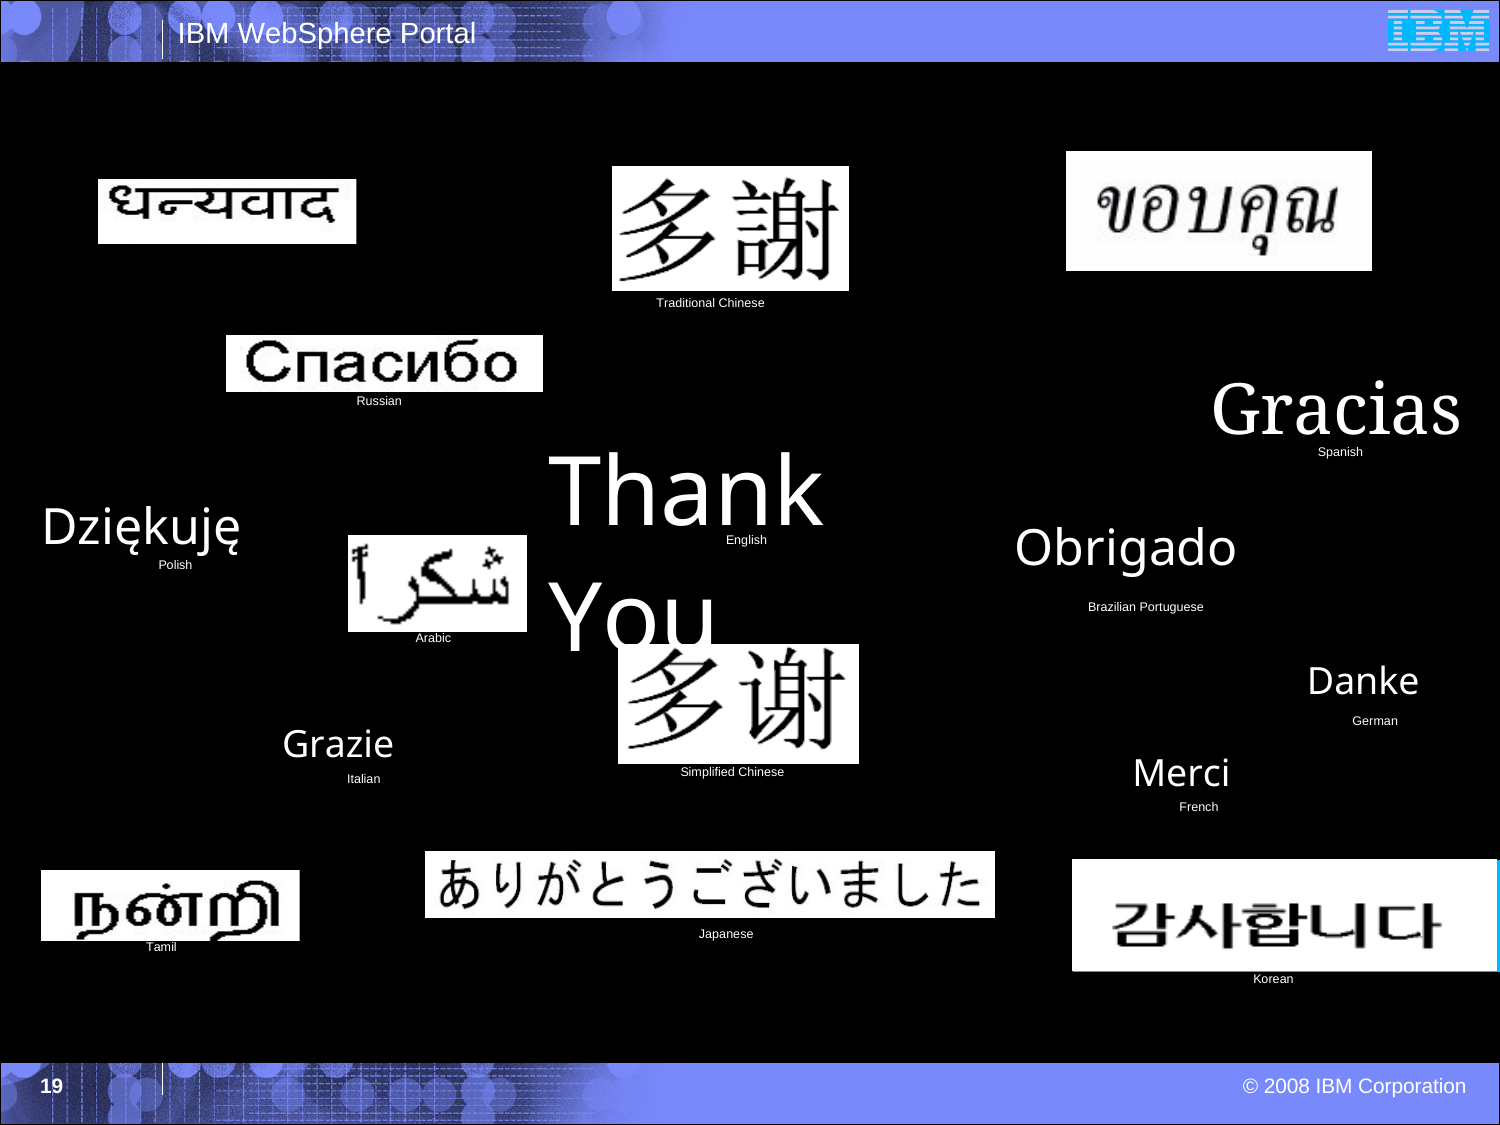

Hindi
Thai
Traditional Chinese
Gracias
Russian
Thank You
Spanish
Dziękuję
Obrigado
English
Polish
Brazilian Portuguese
Arabic
Danke
German
Grazie
Merci
Simplified Chinese
Italian
French
Japanese
Tamil
Korean
19